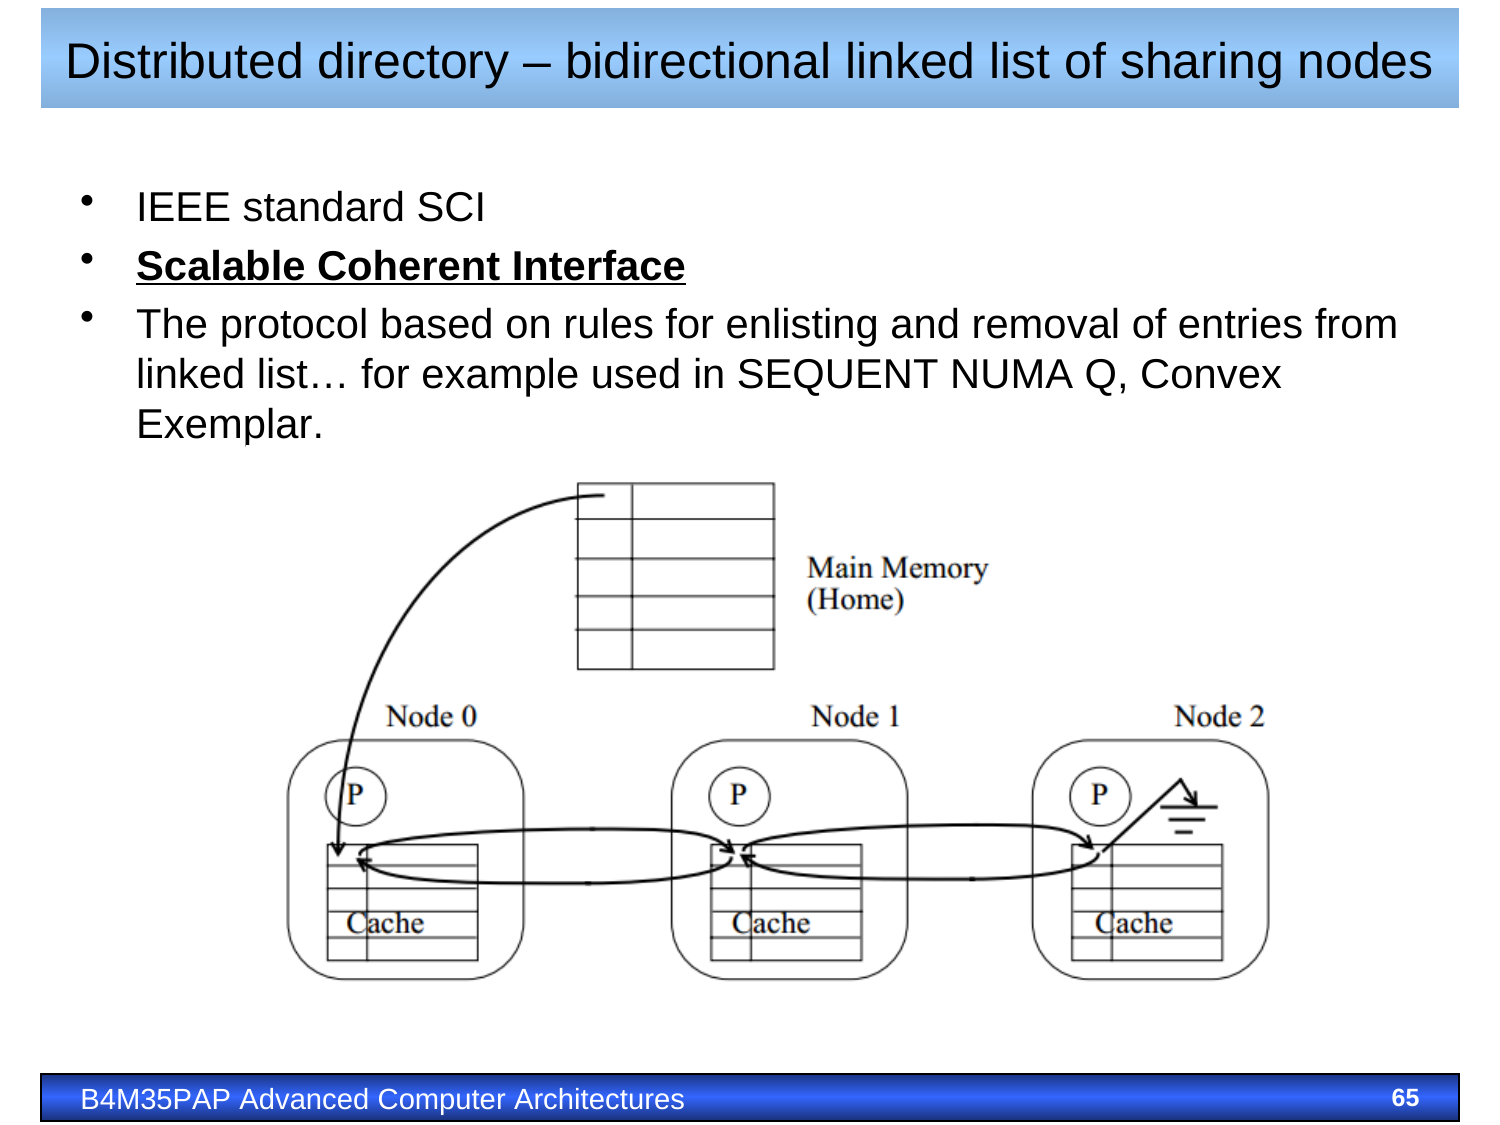

Distributed directory – bidirectional linked list of sharing nodes
# IEEE standard SCI
Scalable Coherent Interface
The protocol based on rules for enlisting and removal of entries from linked list… for example used in SEQUENT NUMA Q, Convex Exemplar.